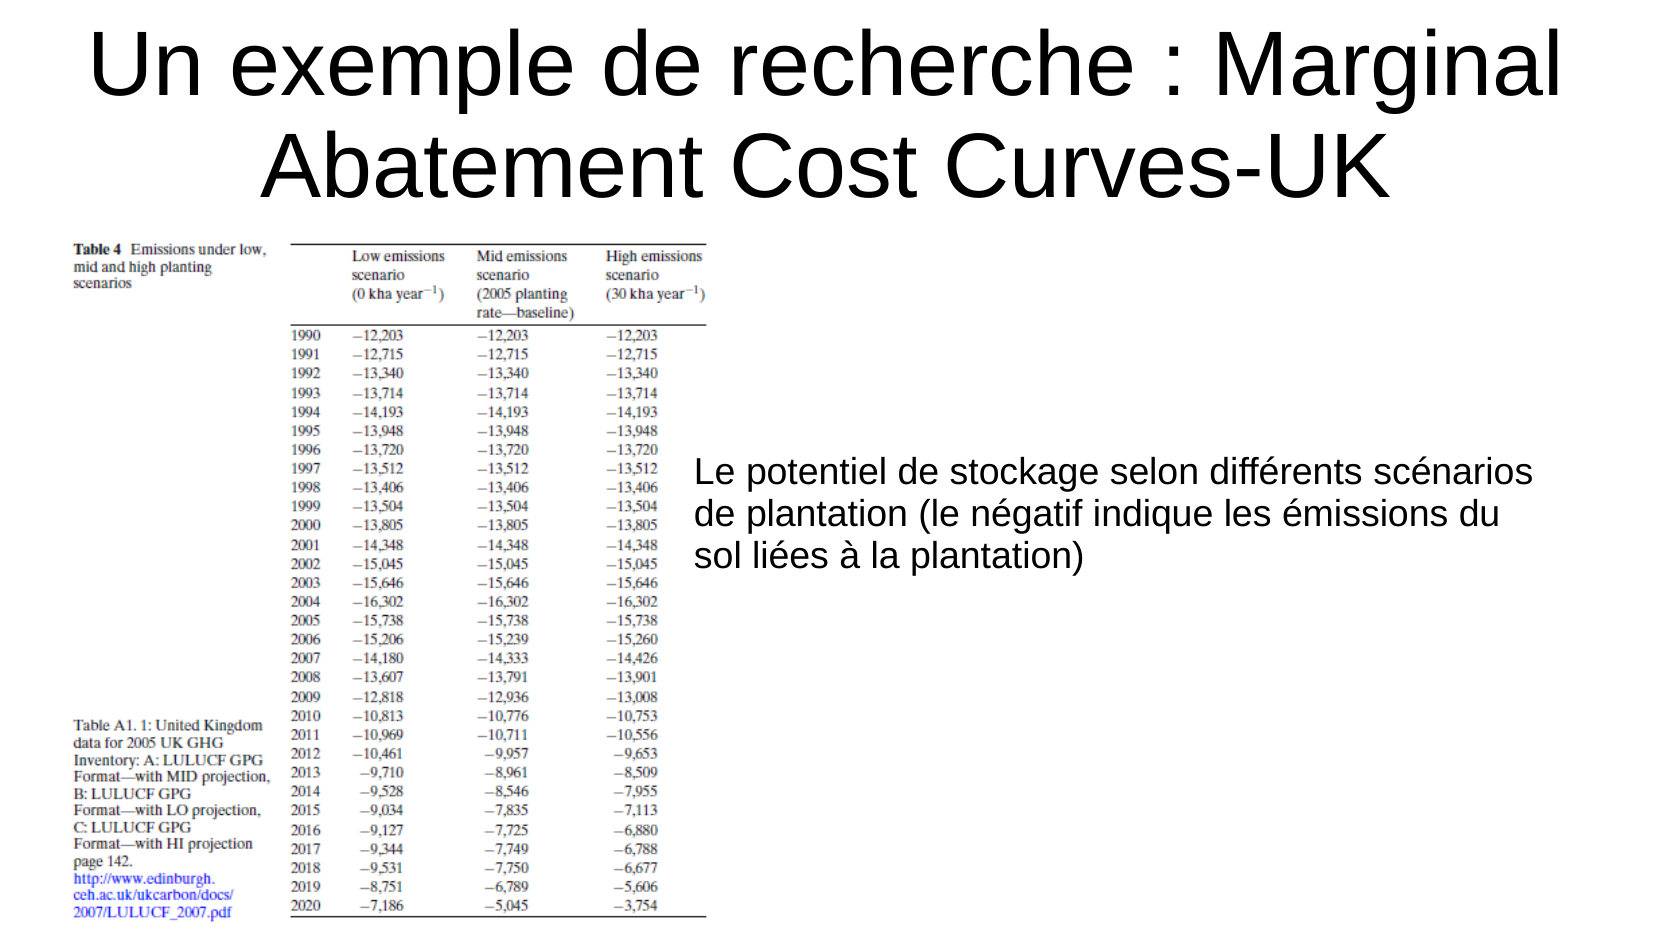

# Un exemple de recherche : Marginal Abatement Cost Curves-UK
Le potentiel de stockage selon différents scénarios
de plantation (le négatif indique les émissions du sol liées à la plantation)